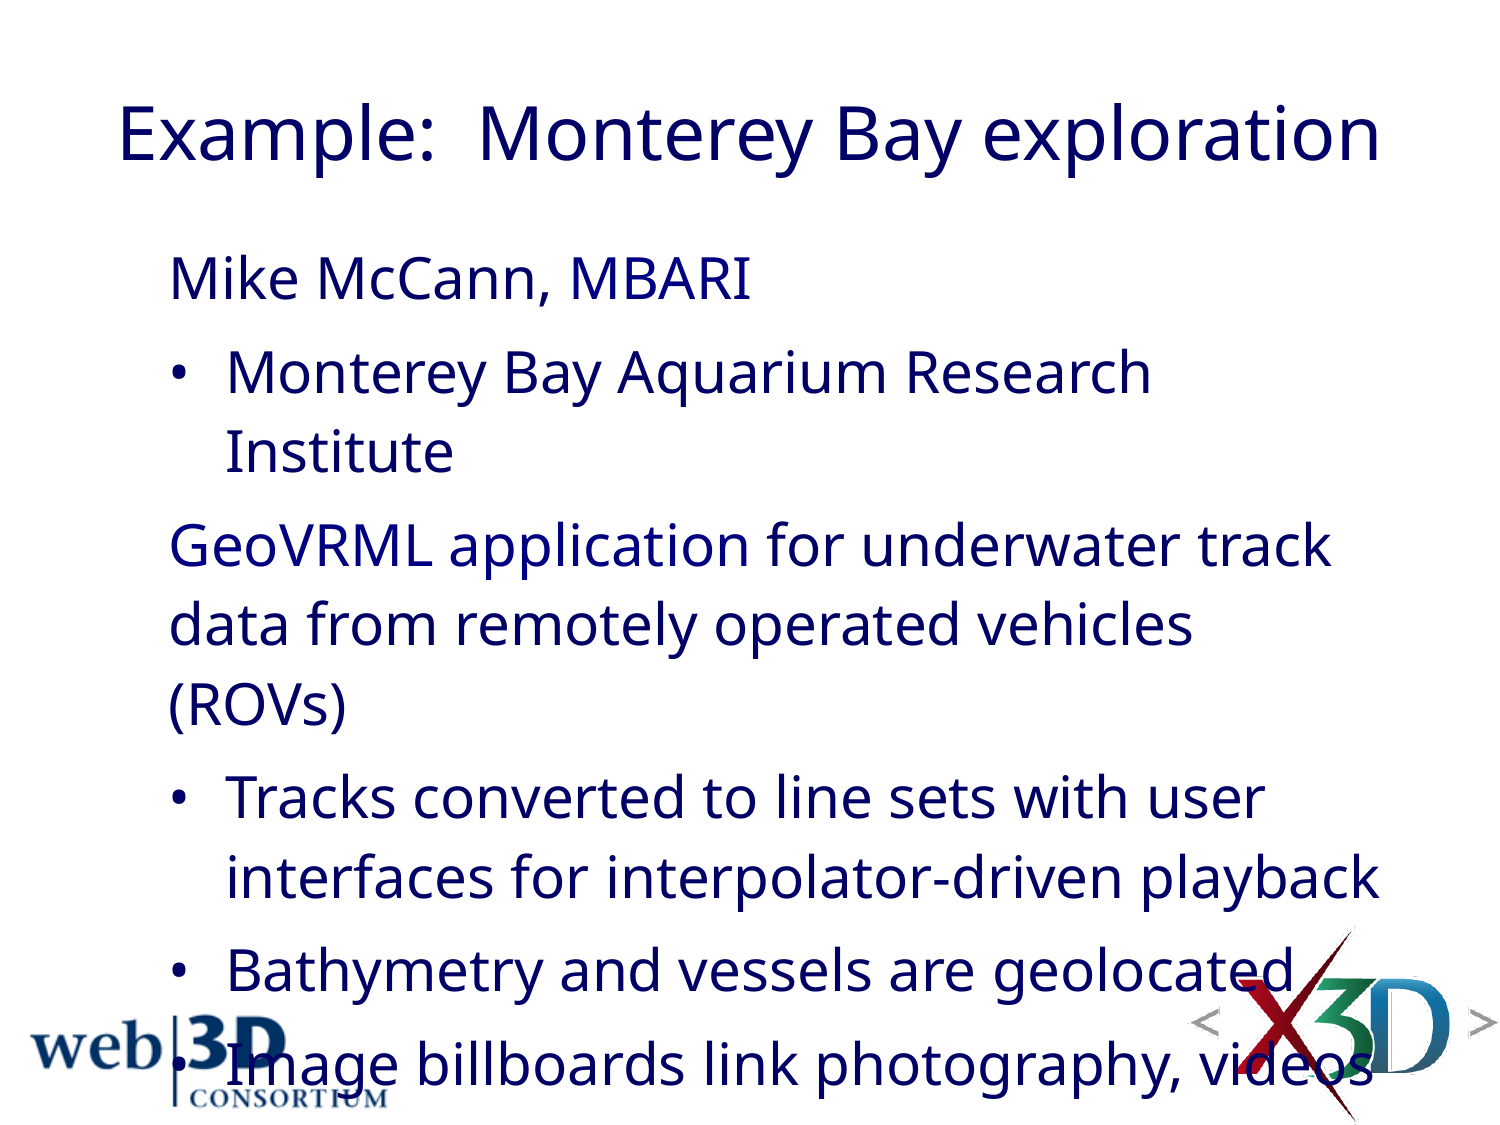

# Example: Monterey Bay exploration
Mike McCann, MBARI
Monterey Bay Aquarium Research Institute
GeoVRML application for underwater track data from remotely operated vehicles (ROVs)
Tracks converted to line sets with user interfaces for interpolator-driven playback
Bathymetry and vessels are geolocated
Image billboards link photography, videos
Scientists can previsualize, explore missions